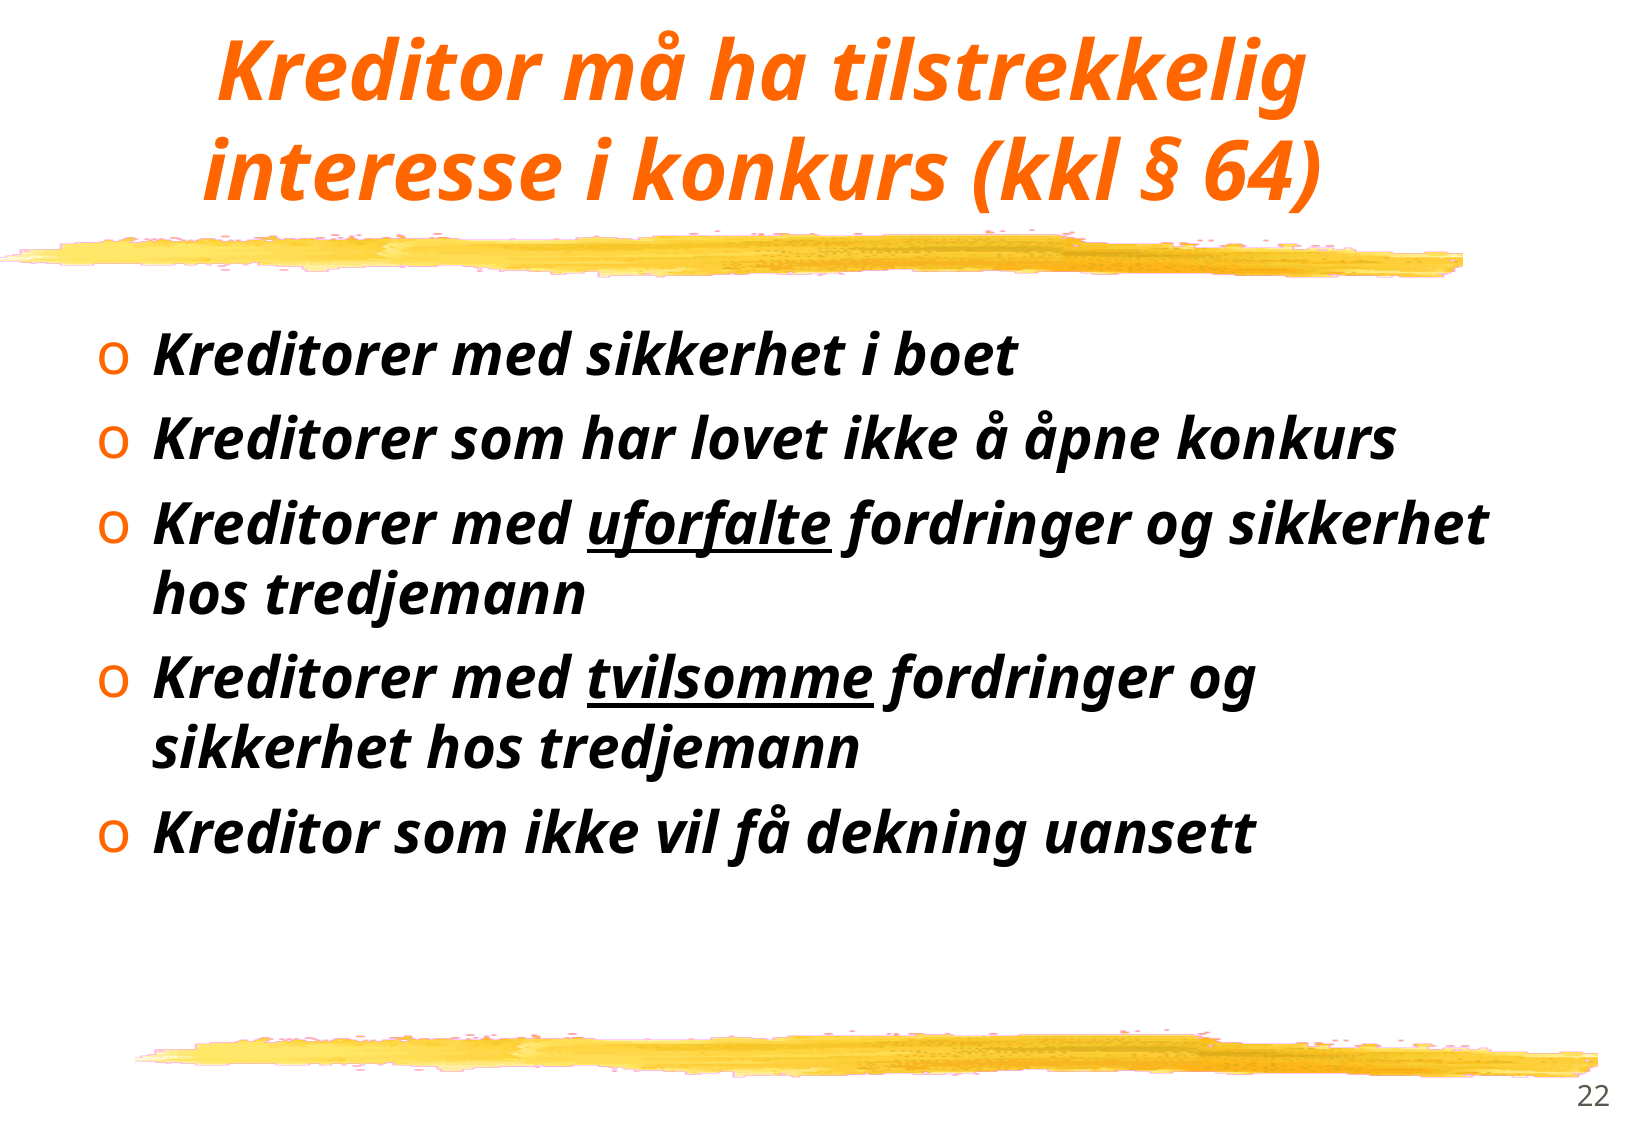

# Kreditor må ha tilstrekkelig interesse i konkurs (kkl § 64)
Kreditorer med sikkerhet i boet
Kreditorer som har lovet ikke å åpne konkurs
Kreditorer med uforfalte fordringer og sikkerhet hos tredjemann
Kreditorer med tvilsomme fordringer og sikkerhet hos tredjemann
Kreditor som ikke vil få dekning uansett